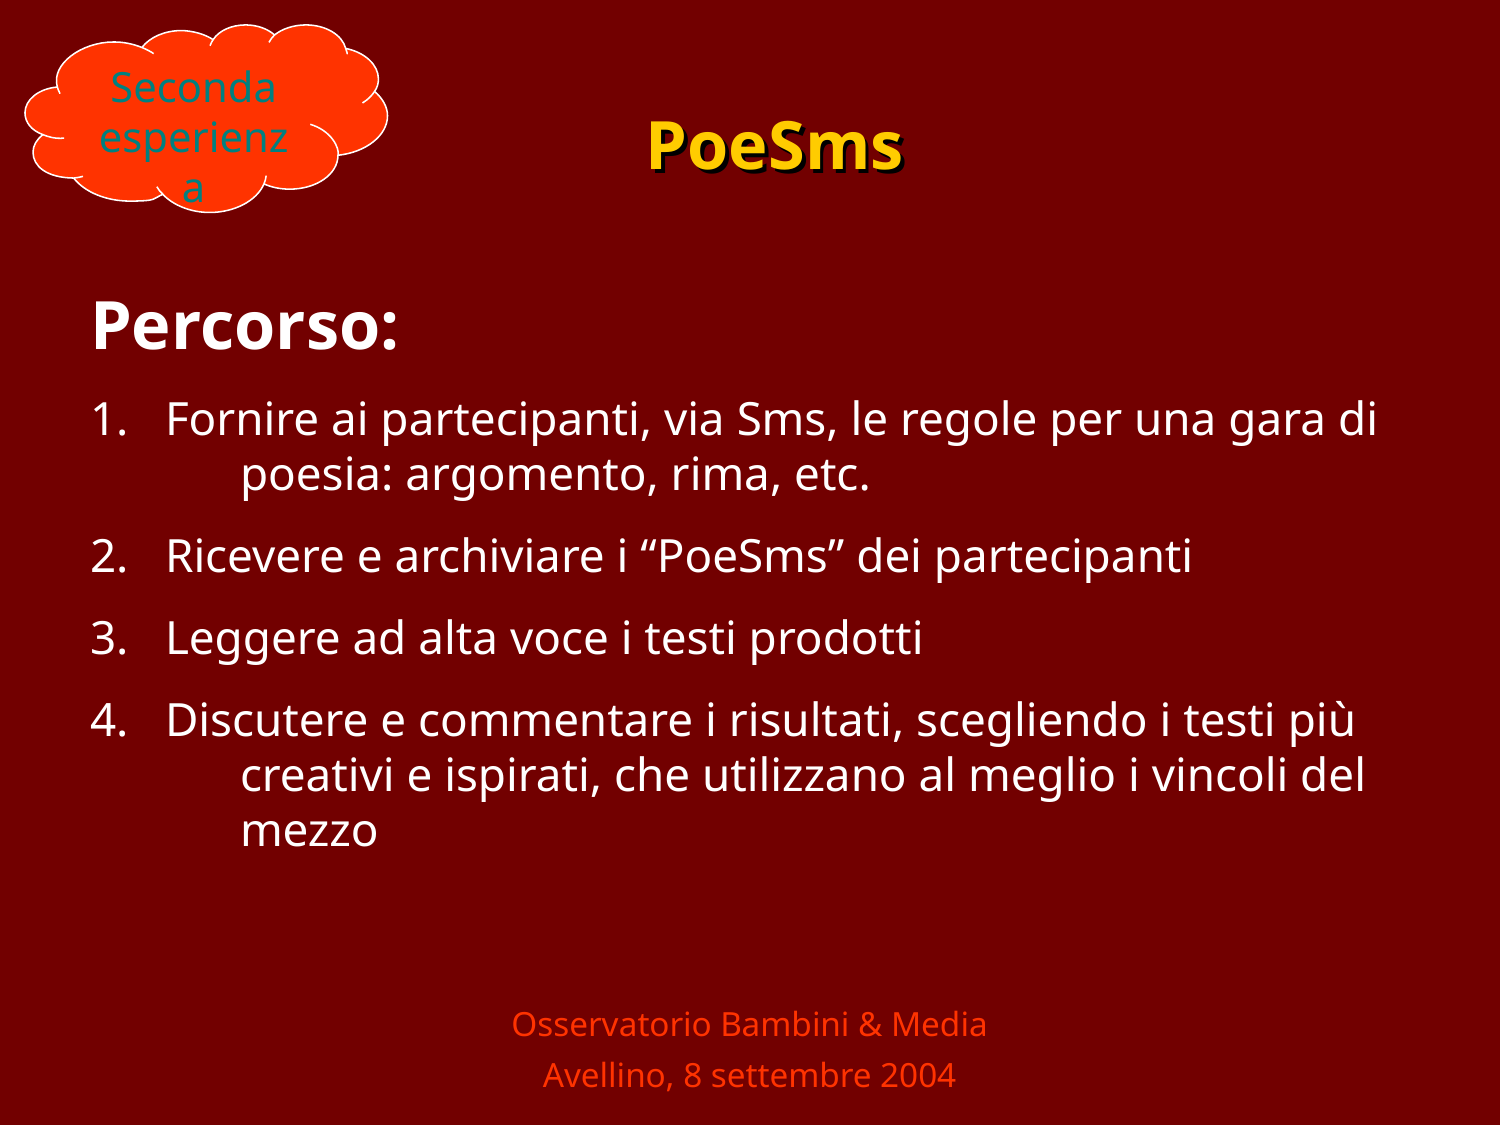

Seconda esperienza
PoeSms
Percorso:
Fornire ai partecipanti, via Sms, le regole per una gara di poesia: argomento, rima, etc.
Ricevere e archiviare i “PoeSms” dei partecipanti
Leggere ad alta voce i testi prodotti
Discutere e commentare i risultati, scegliendo i testi più creativi e ispirati, che utilizzano al meglio i vincoli del mezzo
Osservatorio Bambini & Media
Avellino, 8 settembre 2004